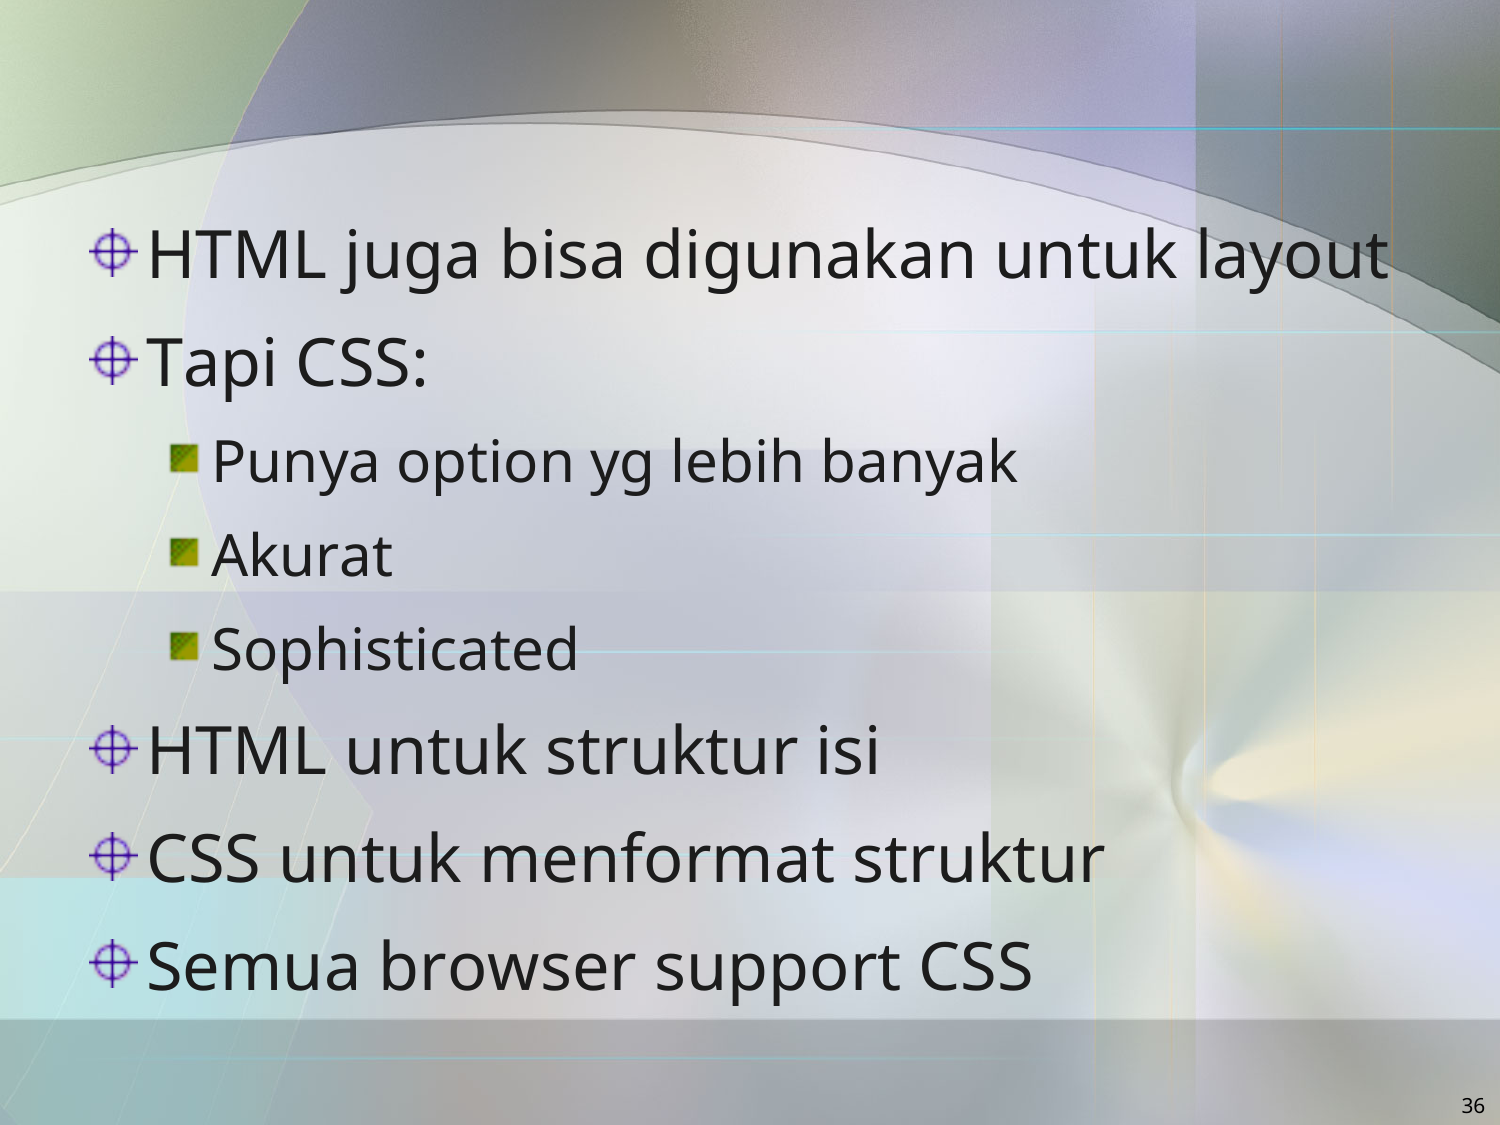

#
HTML juga bisa digunakan untuk layout
Tapi CSS:
Punya option yg lebih banyak
Akurat
Sophisticated
HTML untuk struktur isi
CSS untuk menformat struktur
Semua browser support CSS
36